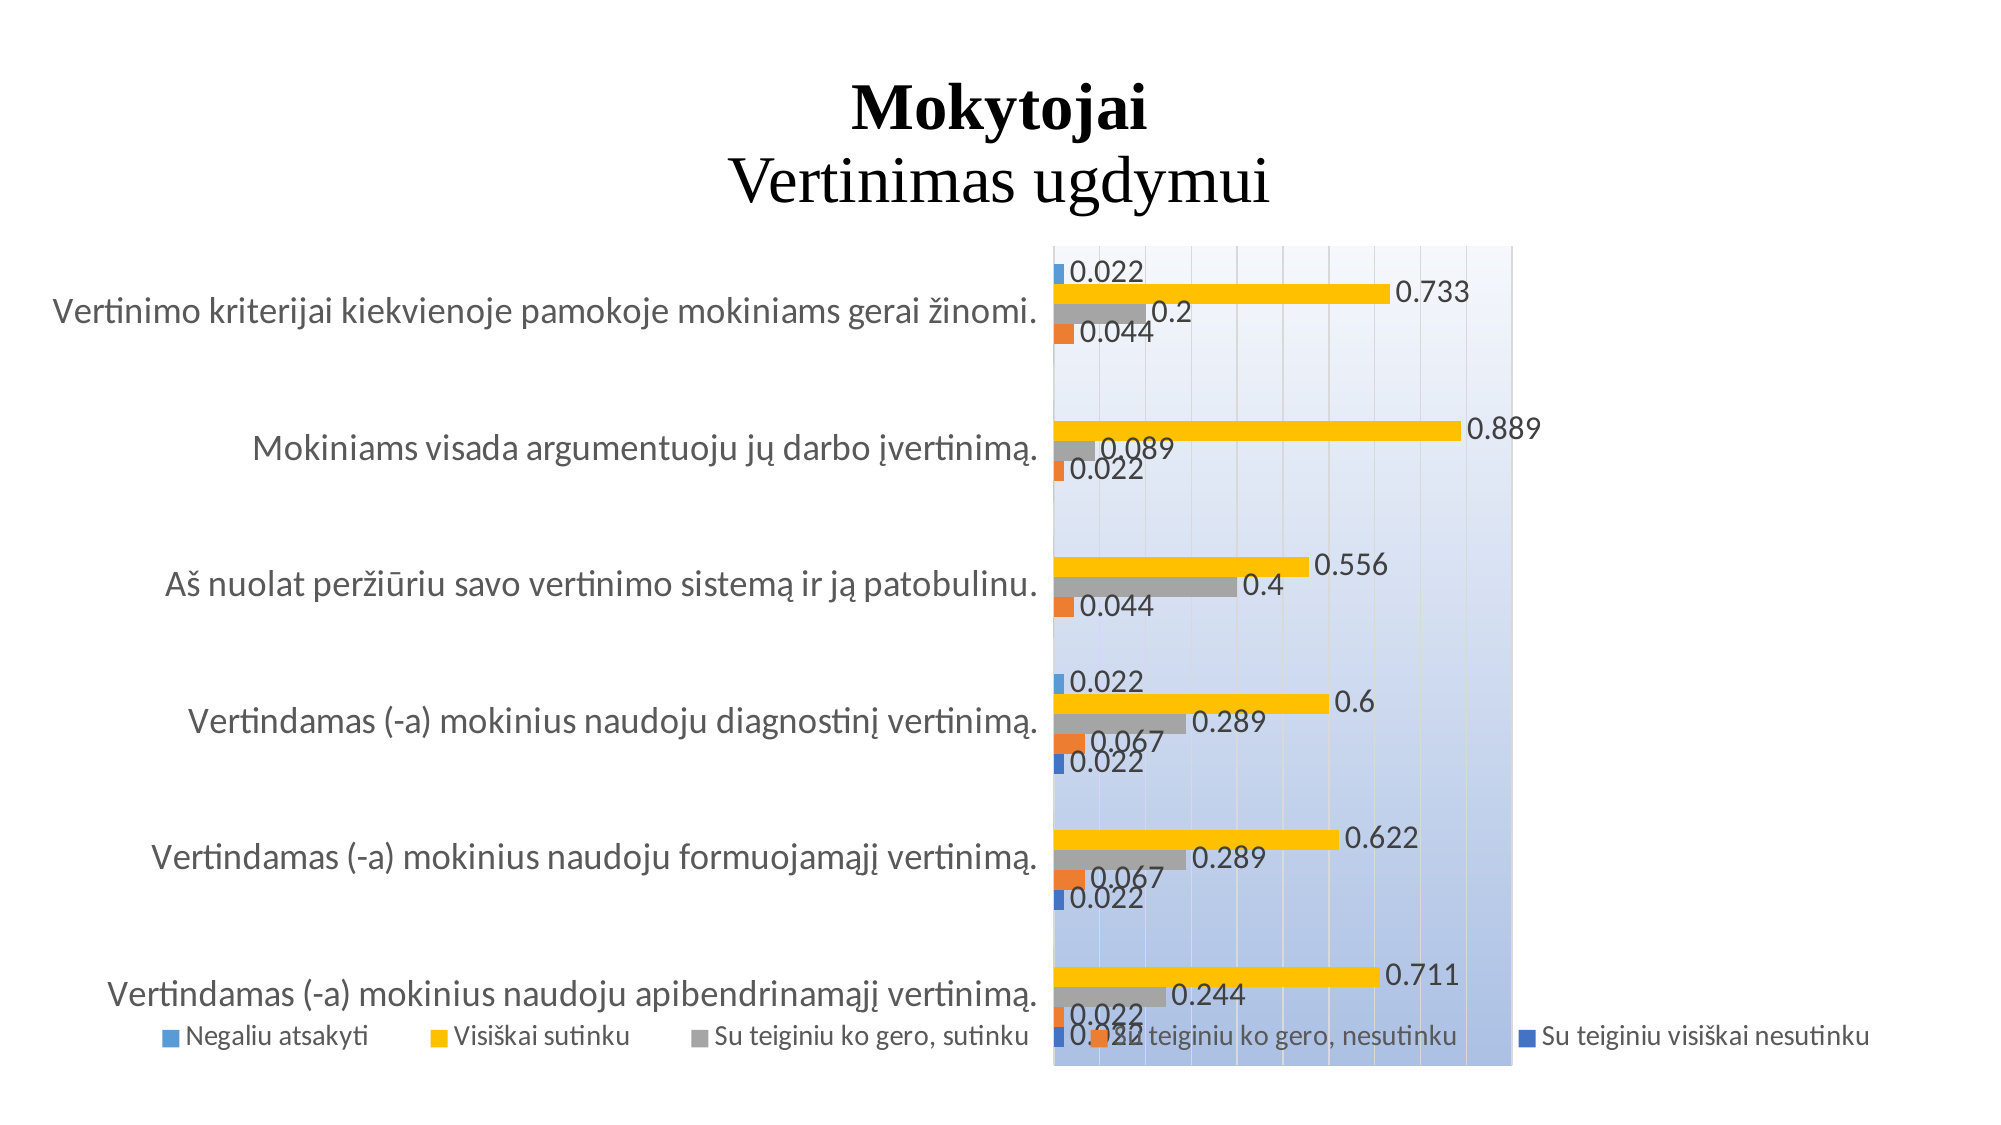

# Mokytojai Vertinimas ugdymui
### Chart
| Category | Su teiginiu visiškai nesutinku | Su teiginiu ko gero, nesutinku | Su teiginiu ko gero, sutinku | Visiškai sutinku | Negaliu atsakyti |
|---|---|---|---|---|---|
| Vertindamas (-a) mokinius naudoju apibendrinamąjį vertinimą. | 0.022 | 0.022 | 0.244 | 0.711 | 0.0 |
| Vertindamas (-a) mokinius naudoju formuojamąjį vertinimą. | 0.022 | 0.067 | 0.289 | 0.622 | 0.0 |
| Vertindamas (-a) mokinius naudoju diagnostinį vertinimą. | 0.022 | 0.067 | 0.289 | 0.6 | 0.022 |
| Aš nuolat peržiūriu savo vertinimo sistemą ir ją patobulinu. | 0.0 | 0.044 | 0.4 | 0.556 | 0.0 |
| Mokiniams visada argumentuoju jų darbo įvertinimą. | 0.0 | 0.022 | 0.089 | 0.889 | 0.0 |
| Vertinimo kriterijai kiekvienoje pamokoje mokiniams gerai žinomi. | 0.0 | 0.044 | 0.2 | 0.733 | 0.022 |